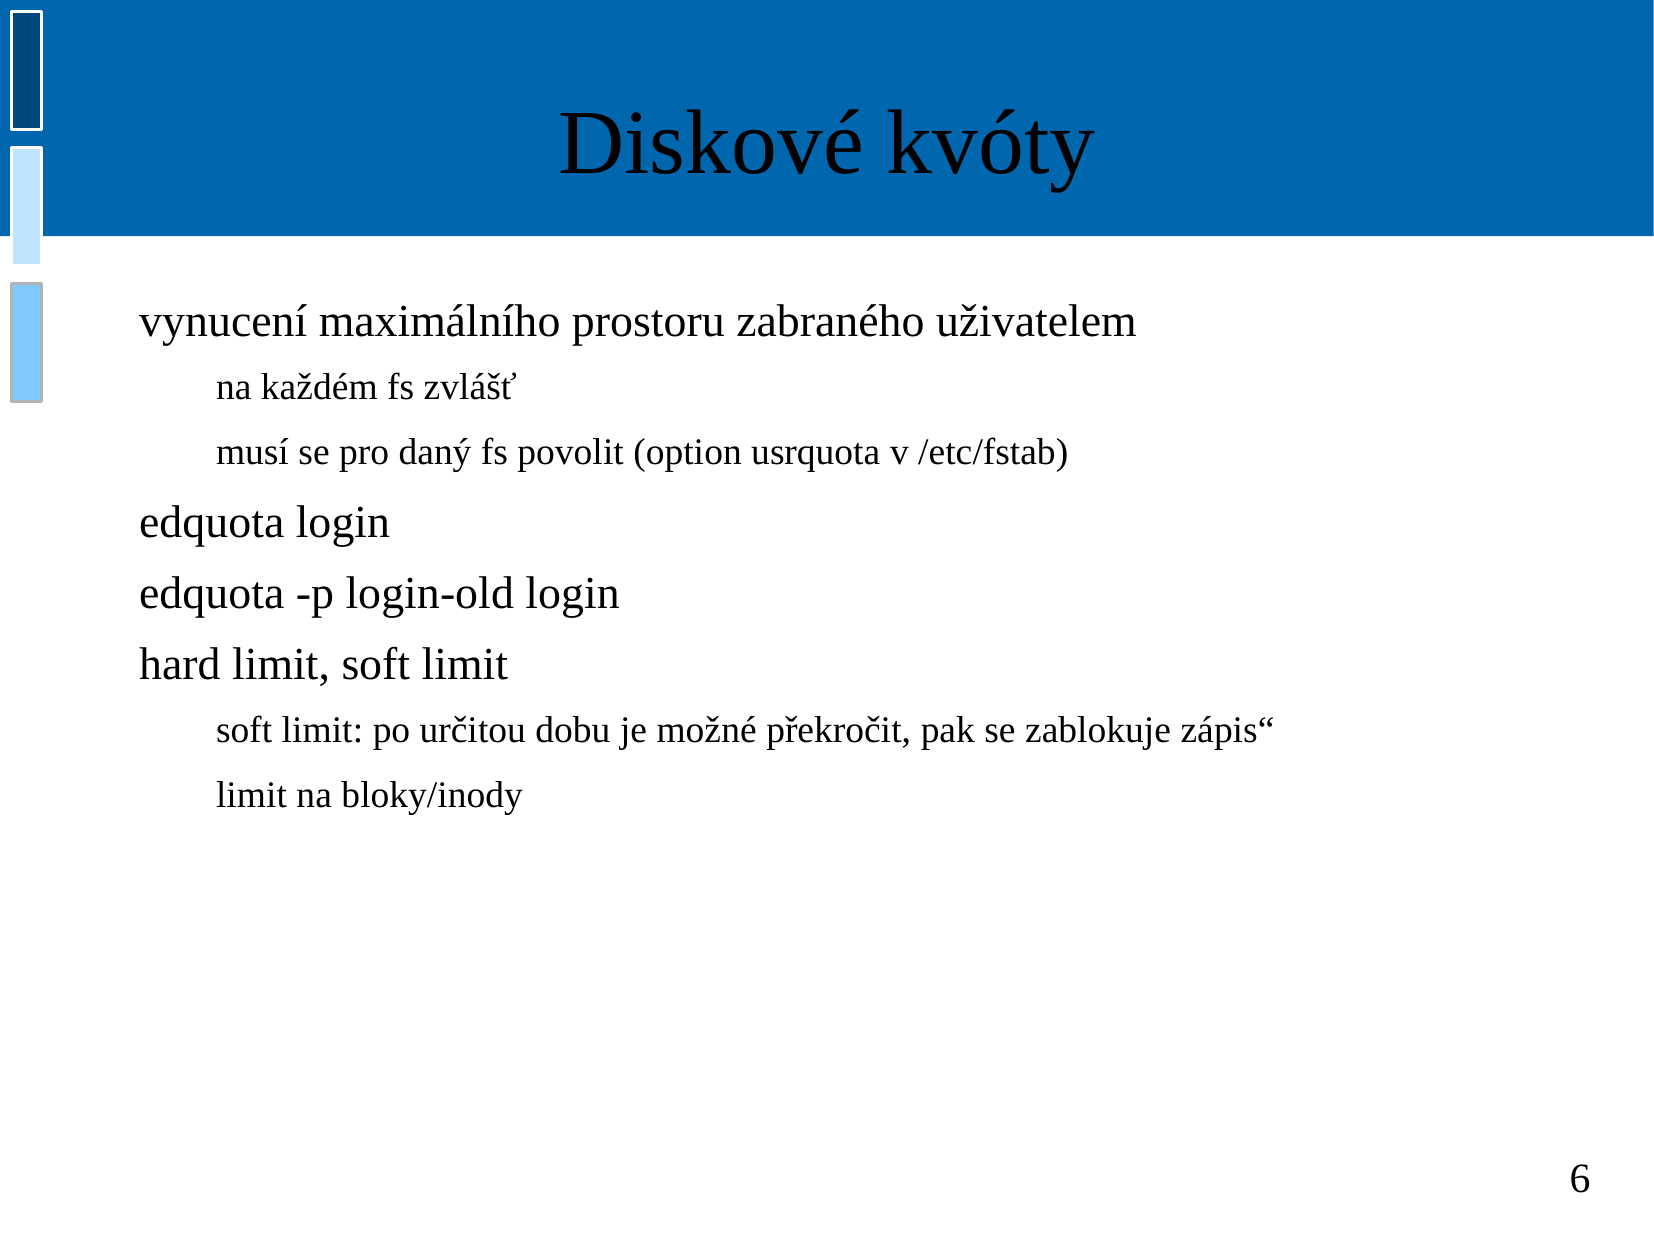

# Diskové kvóty
vynucení maximálního prostoru zabraného uživatelem
na každém fs zvlášť
musí se pro daný fs povolit (option usrquota v /etc/fstab)
edquota login
edquota -p login-old login
hard limit, soft limit
soft limit: po určitou dobu je možné překročit, pak se zablokuje zápis“
limit na bloky/inody